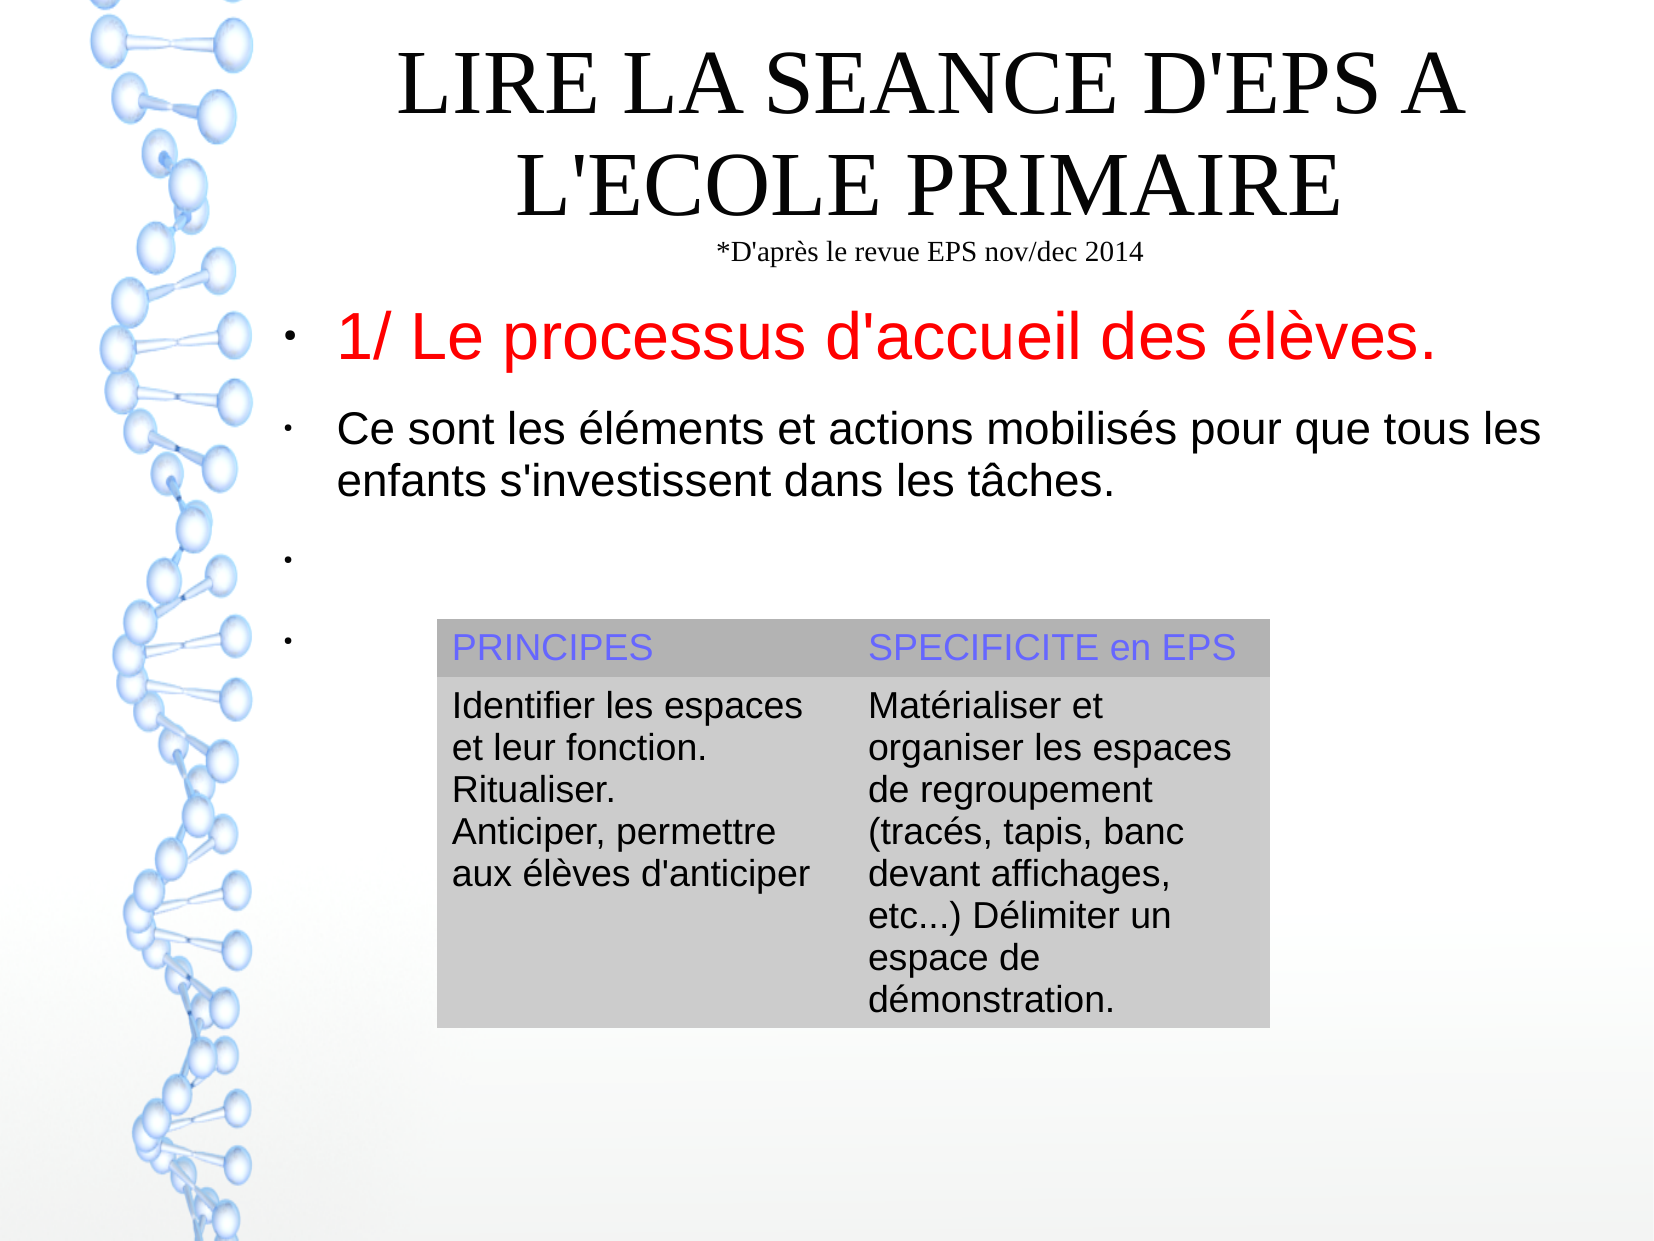

# LIRE LA SEANCE D'EPS A L'ECOLE PRIMAIRE *D'après le revue EPS nov/dec 2014
1/ Le processus d'accueil des élèves.
Ce sont les éléments et actions mobilisés pour que tous les enfants s'investissent dans les tâches.
| PRINCIPES | SPECIFICITE en EPS |
| --- | --- |
| Identifier les espaces et leur fonction. Ritualiser. Anticiper, permettre aux élèves d'anticiper | Matérialiser et organiser les espaces de regroupement (tracés, tapis, banc devant affichages, etc...) Délimiter un espace de démonstration. |